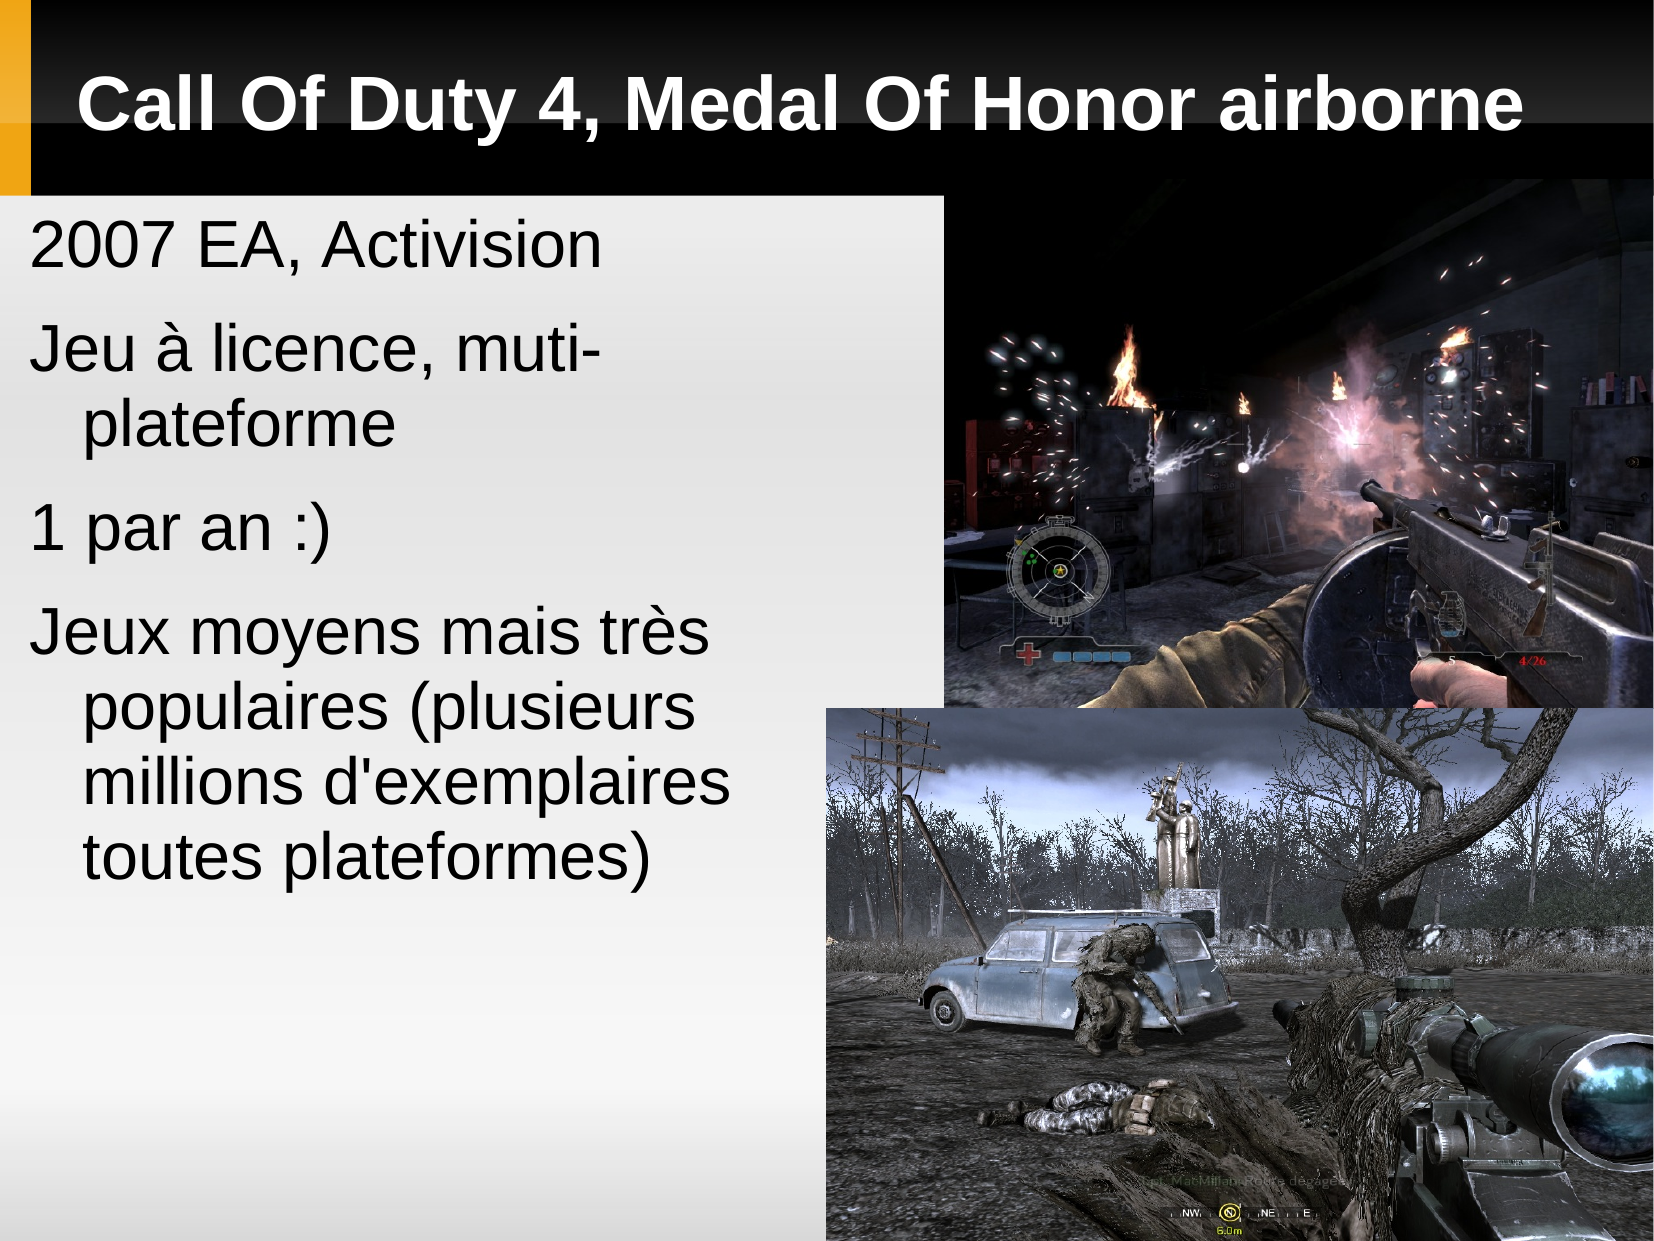

# Call Of Duty 4, Medal Of Honor airborne
2007 EA, Activision
Jeu à licence, muti-plateforme
1 par an :)
Jeux moyens mais très populaires (plusieurs millions d'exemplaires toutes plateformes)